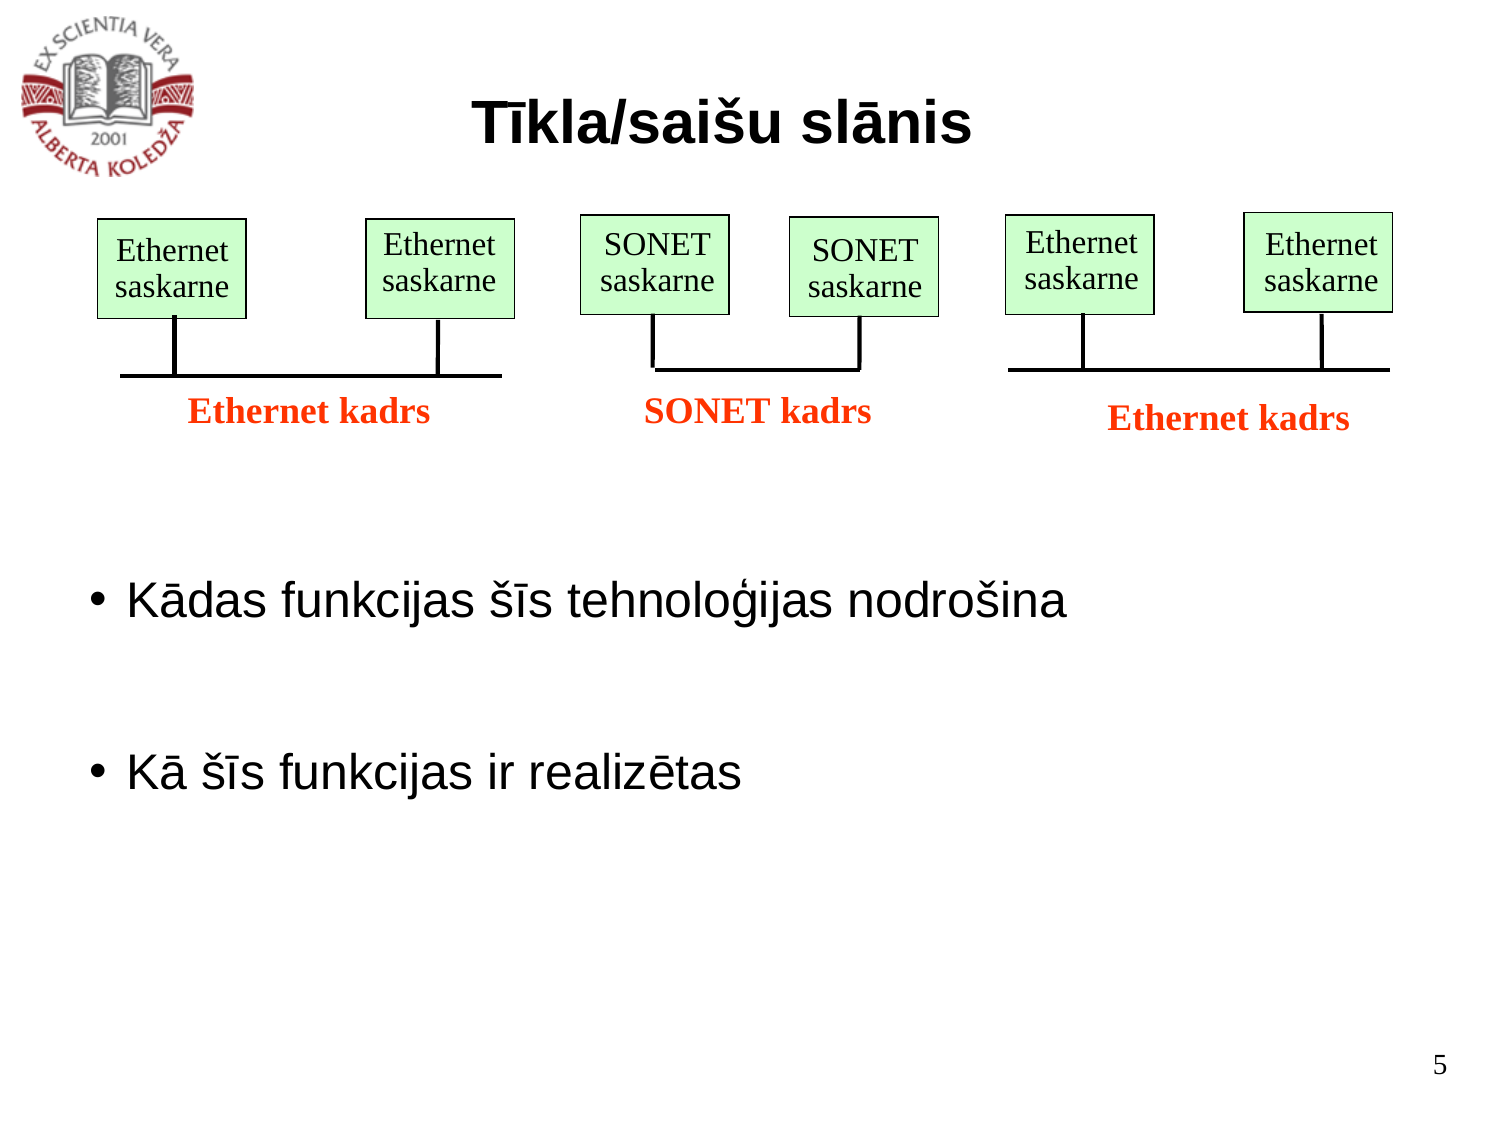

# Tīkla/saišu slānis
Ethernet
saskarne
Ethernet
saskarne
SONET
saskarne
Ethernet
saskarne
Ethernet
saskarne
SONET
saskarne
Ethernet kadrs
SONET kadrs
Ethernet kadrs
Kādas funkcijas šīs tehnoloģijas nodrošina
Kā šīs funkcijas ir realizētas